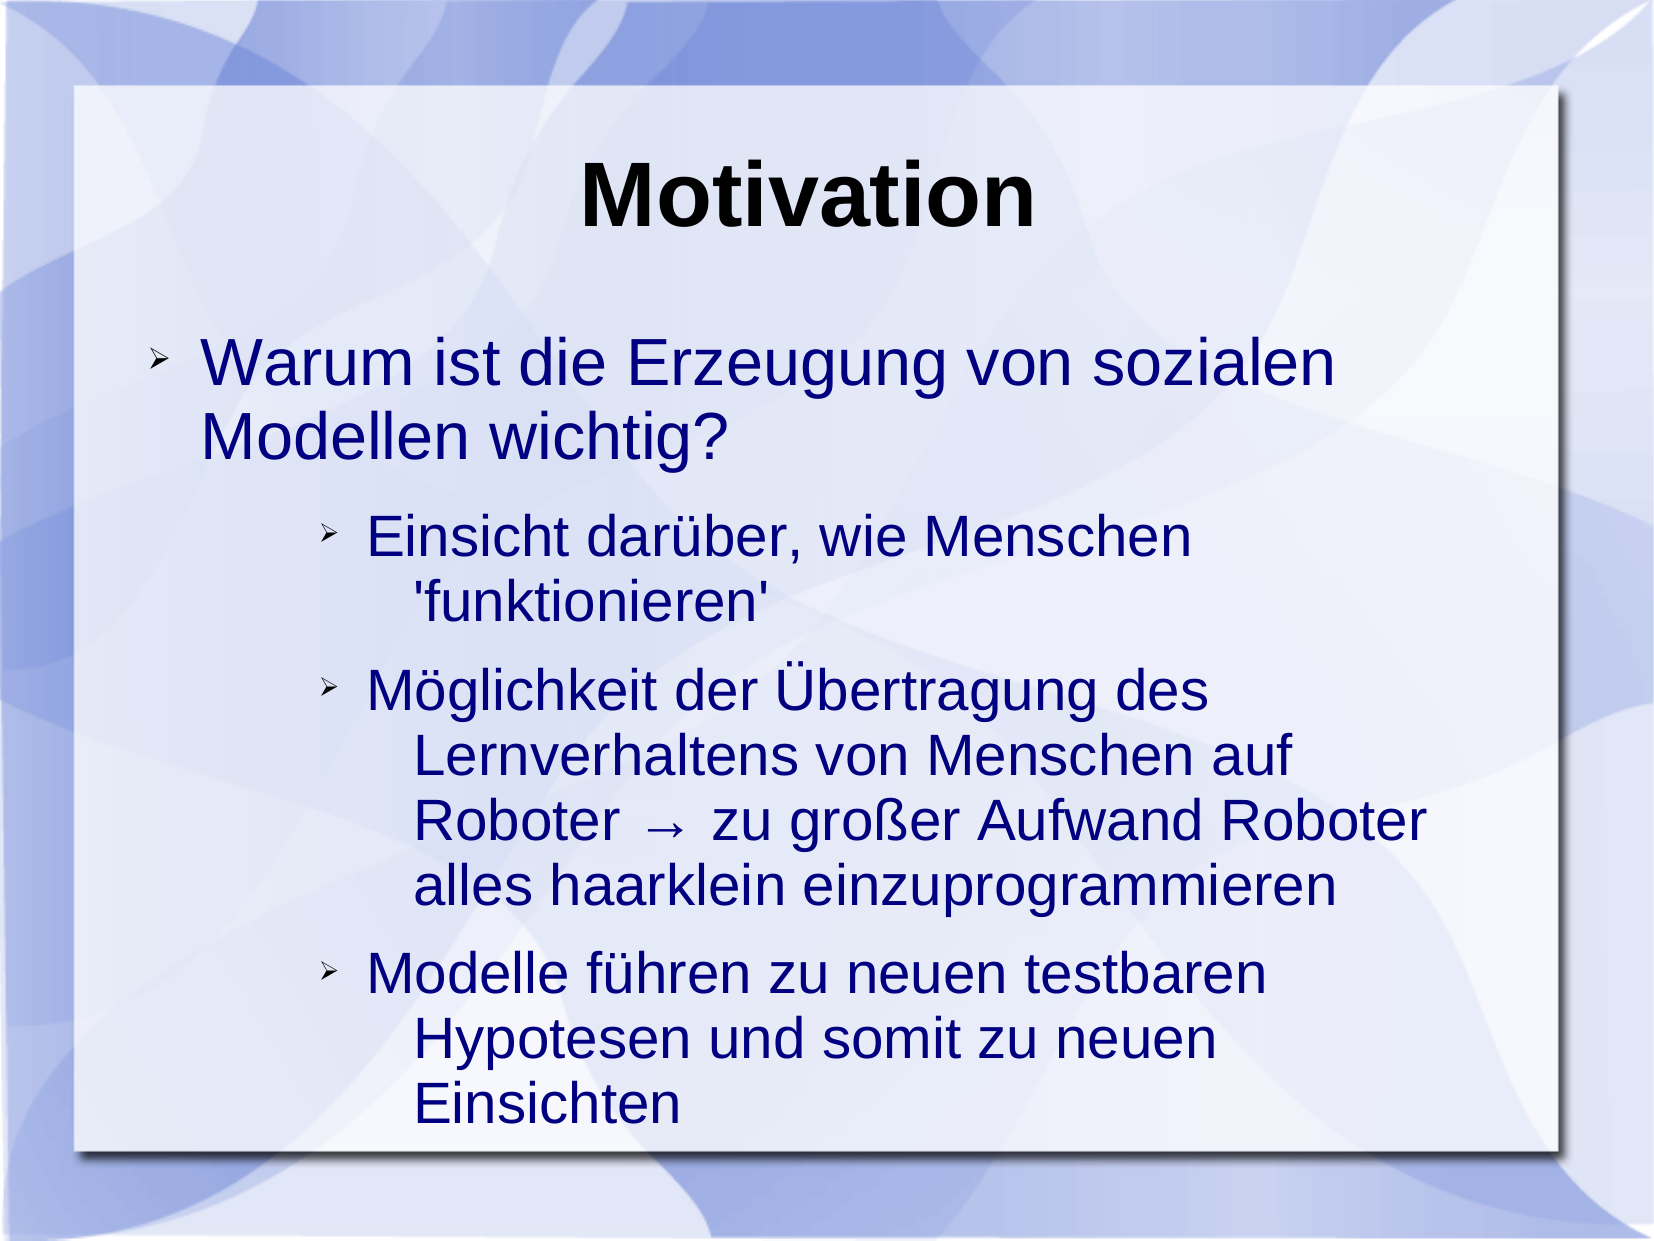

# Motivation
Warum ist die Erzeugung von sozialen Modellen wichtig?
Einsicht darüber, wie Menschen 'funktionieren'
Möglichkeit der Übertragung des Lernverhaltens von Menschen auf Roboter → zu großer Aufwand Roboter alles haarklein einzuprogrammieren
Modelle führen zu neuen testbaren Hypotesen und somit zu neuen Einsichten